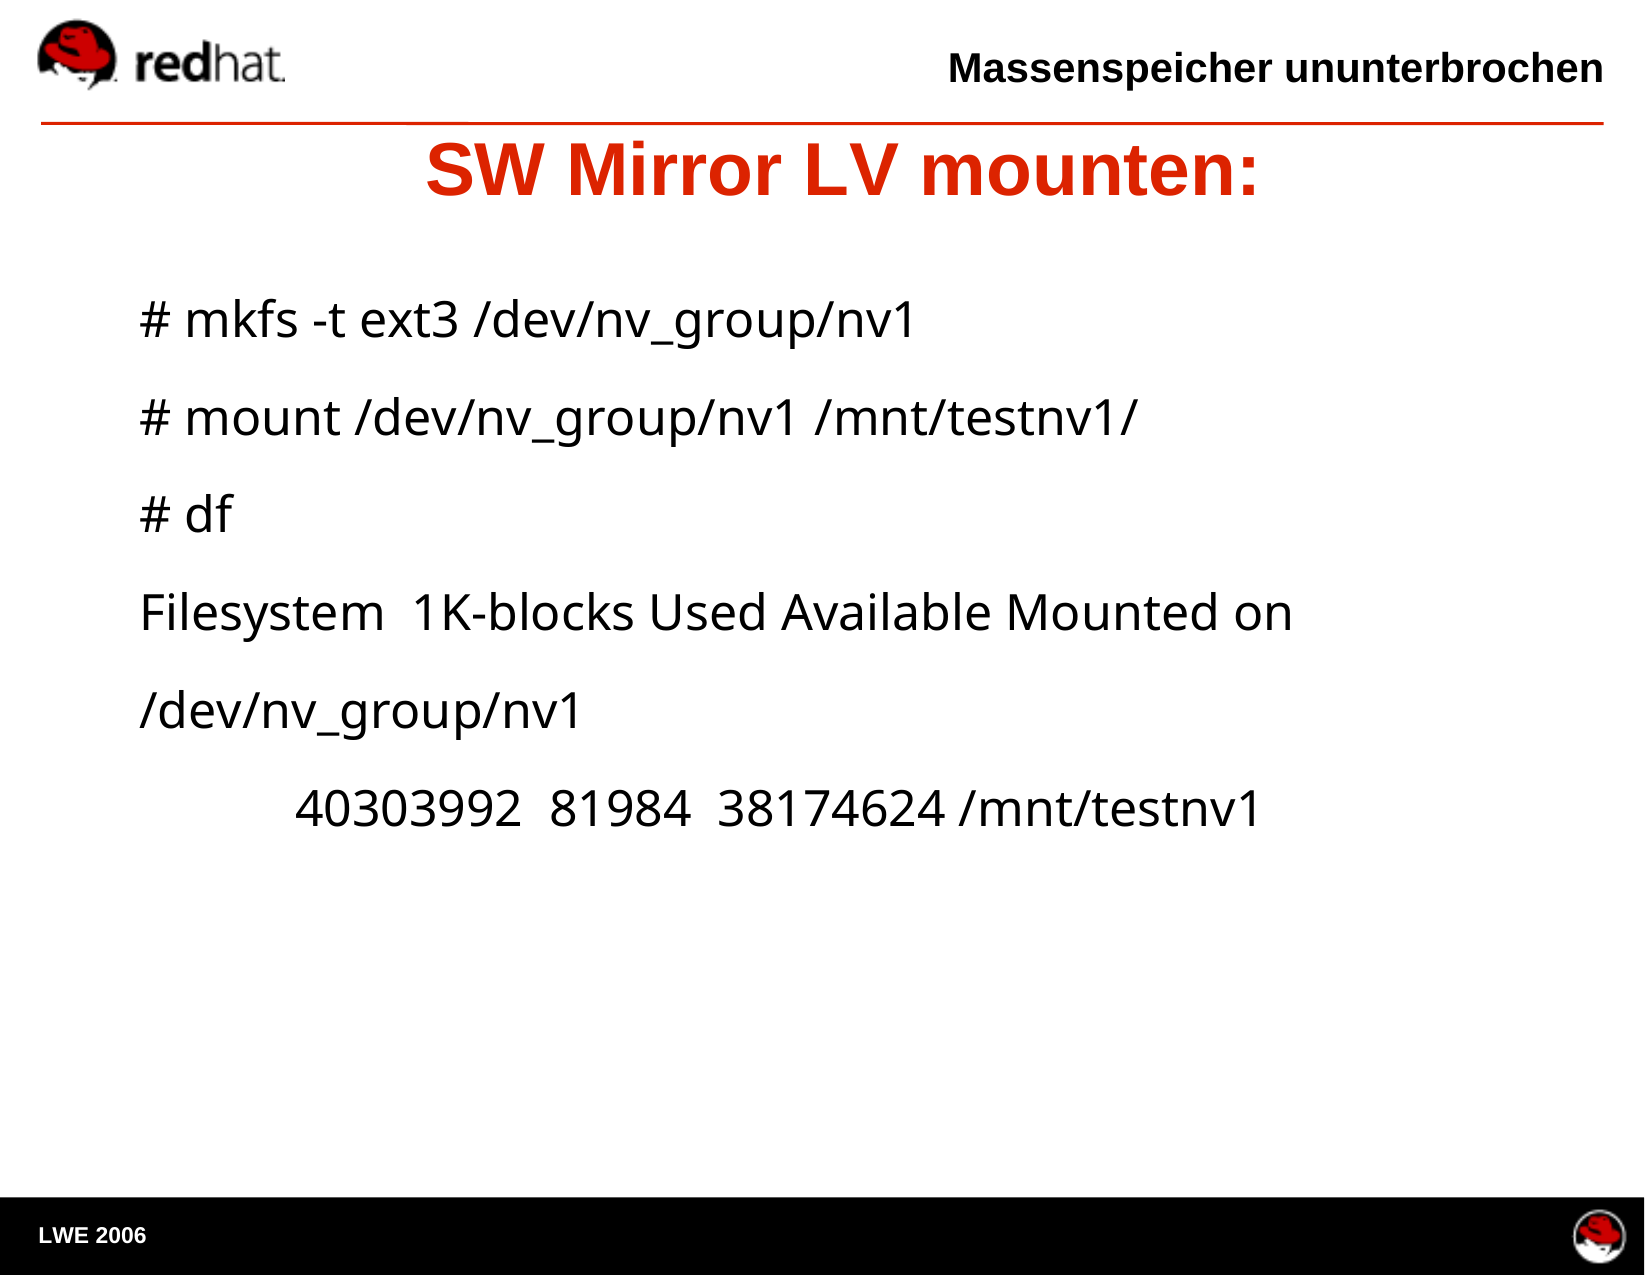

Massenspeicher ununterbrochen
SW Mirror LV mounten:
# # mkfs -t ext3 /dev/nv_group/nv1
# mount /dev/nv_group/nv1 /mnt/testnv1/
# df
Filesystem 1K-blocks Used Available Mounted on
/dev/nv_group/nv1
 40303992 81984 38174624 /mnt/testnv1
LWE 2006